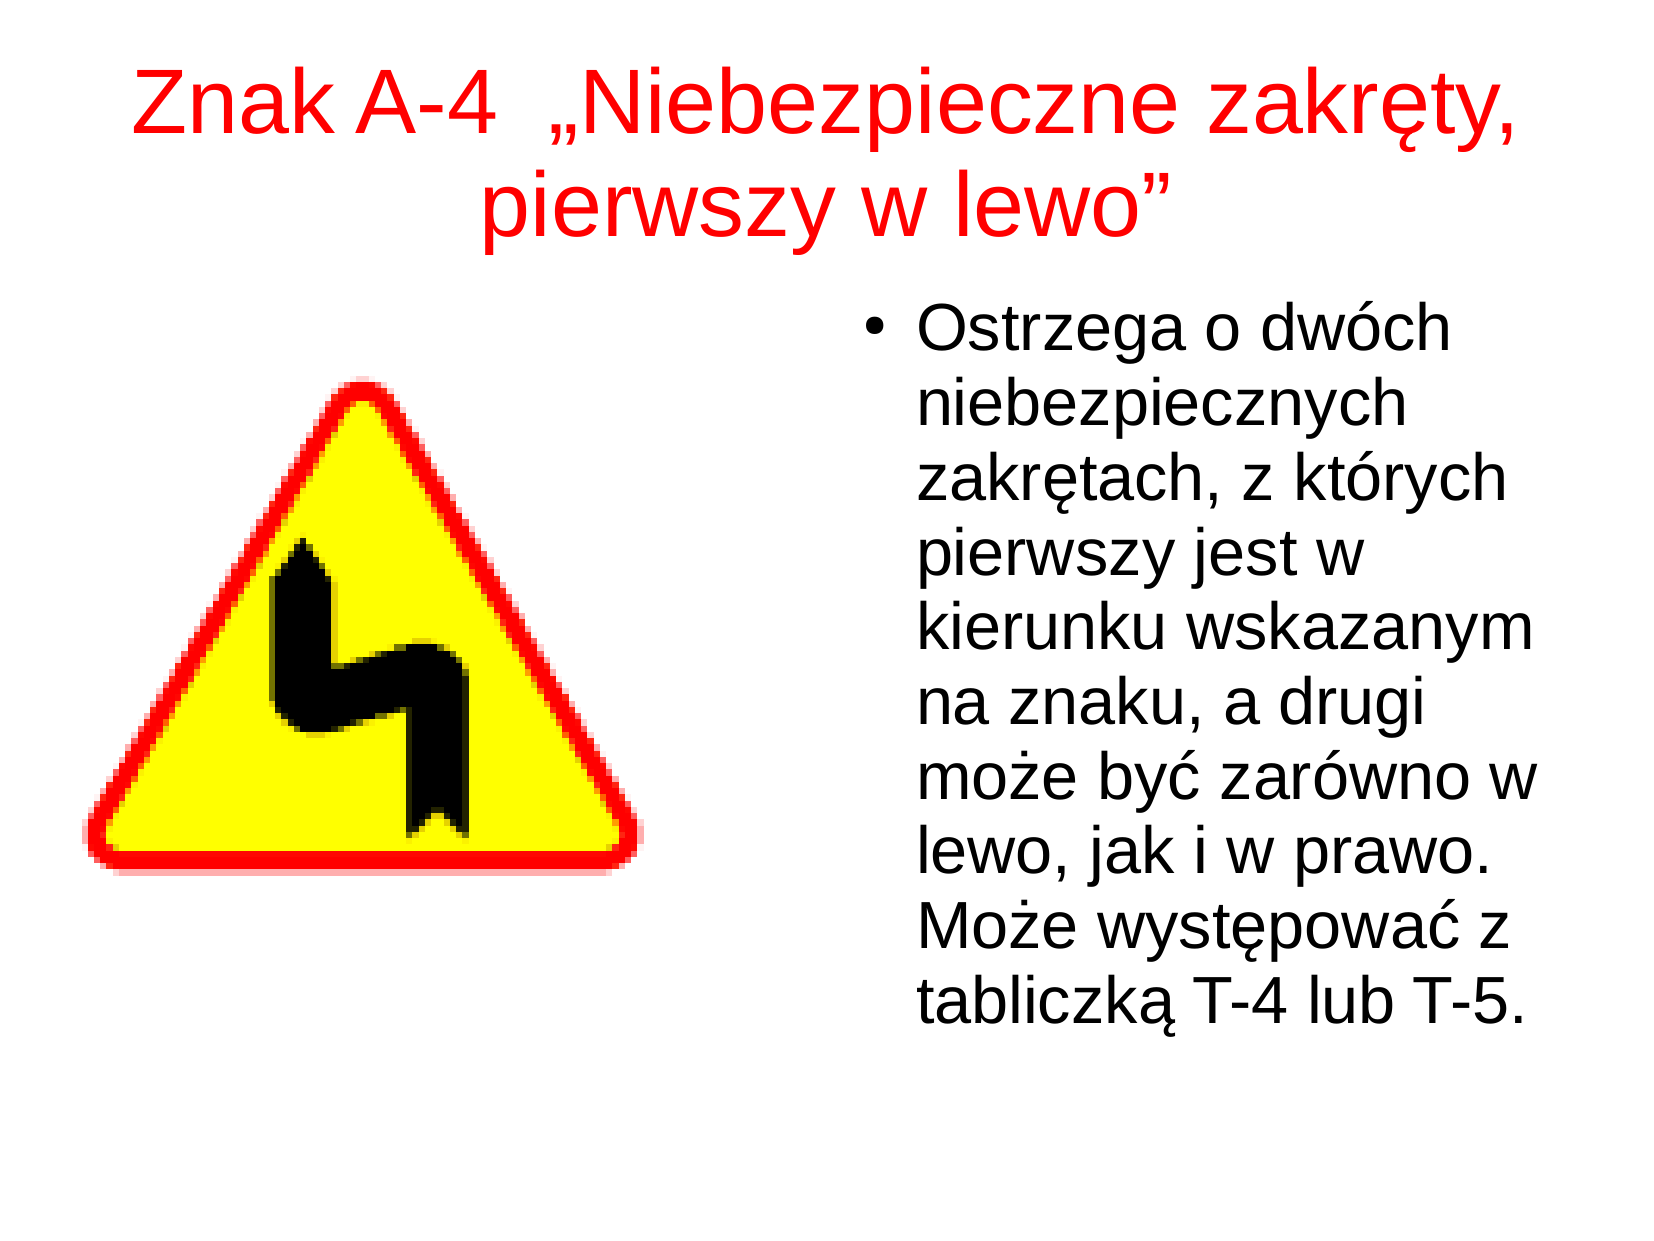

# Znak A-4 „Niebezpieczne zakręty, pierwszy w lewo”
Ostrzega o dwóch niebezpiecznych zakrętach, z których pierwszy jest w kierunku wskazanym na znaku, a drugi może być zarówno w lewo, jak i w prawo. Może występować z tabliczką T-4 lub T-5.